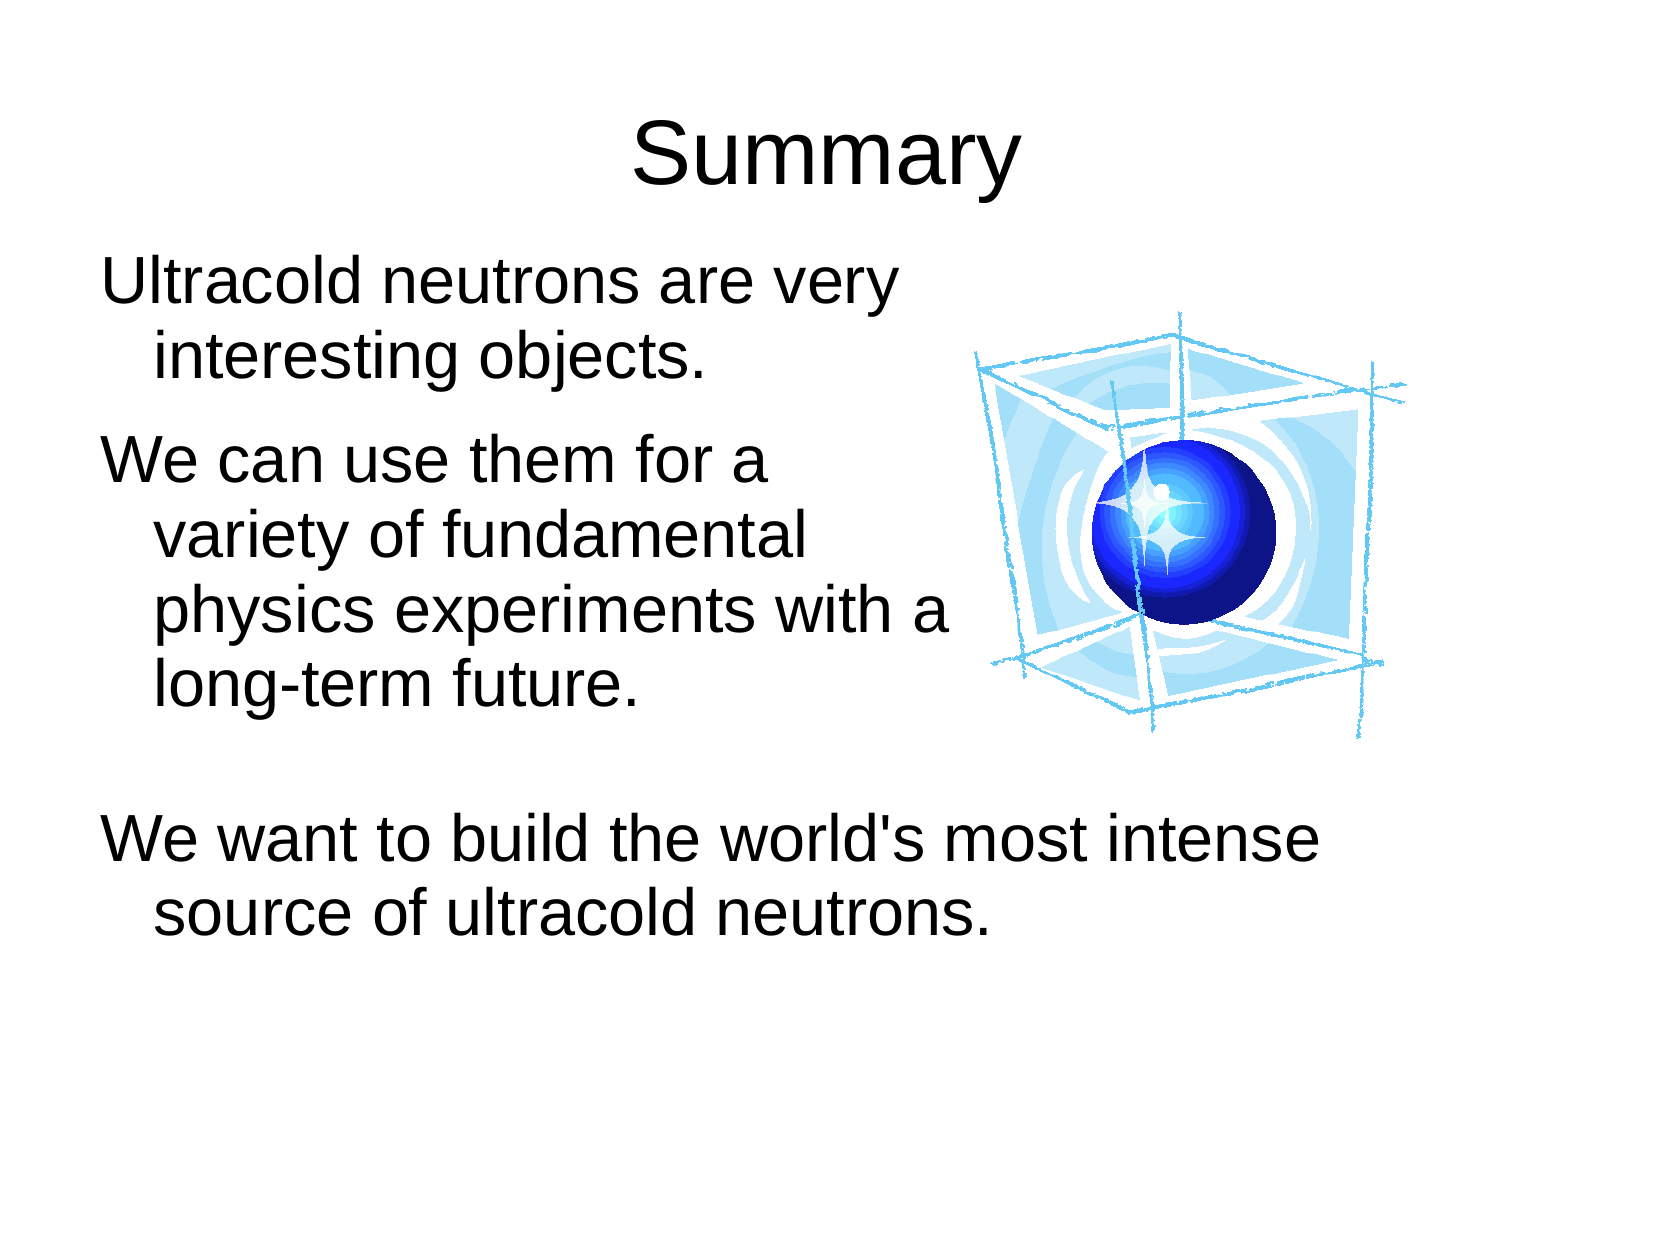

# Summary
Ultracold neutrons are very interesting objects.
We can use them for a variety of fundamental physics experiments with a long-term future.
We want to build the world's most intense source of ultracold neutrons.